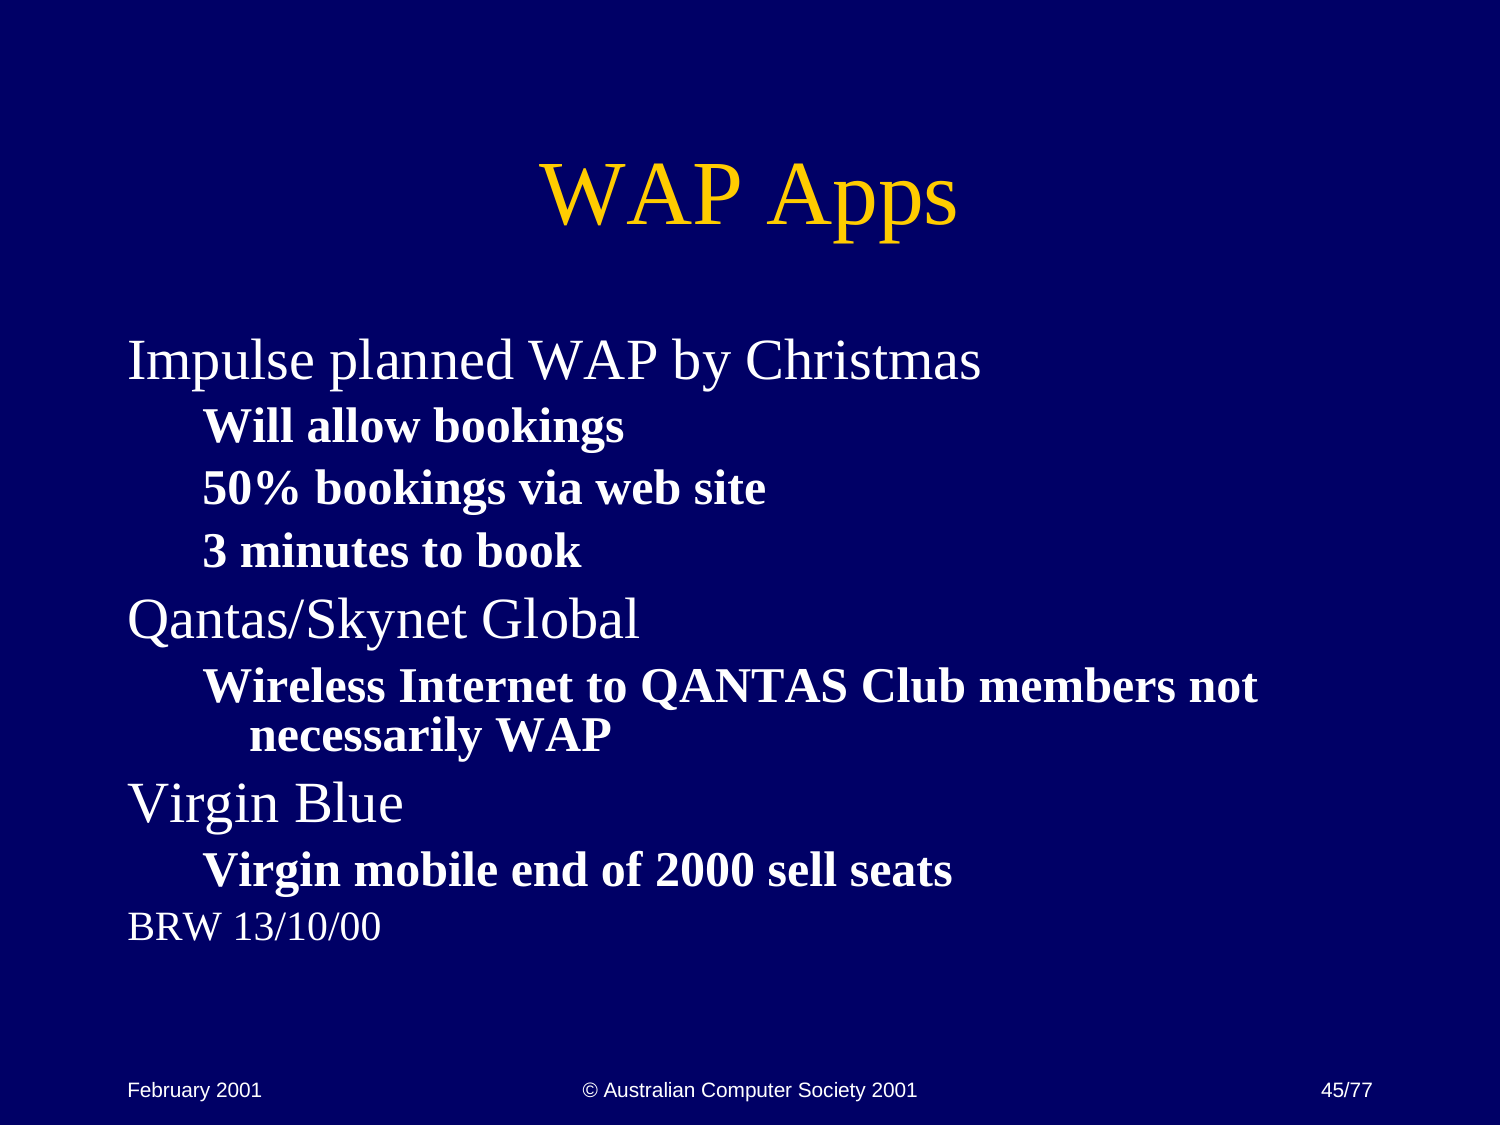

# WAP Apps
Impulse planned WAP by Christmas
Will allow bookings
50% bookings via web site
3 minutes to book
Qantas/Skynet Global
Wireless Internet to QANTAS Club members not necessarily WAP
Virgin Blue
Virgin mobile end of 2000 sell seats
BRW 13/10/00
February 2001
© Australian Computer Society 2001
45